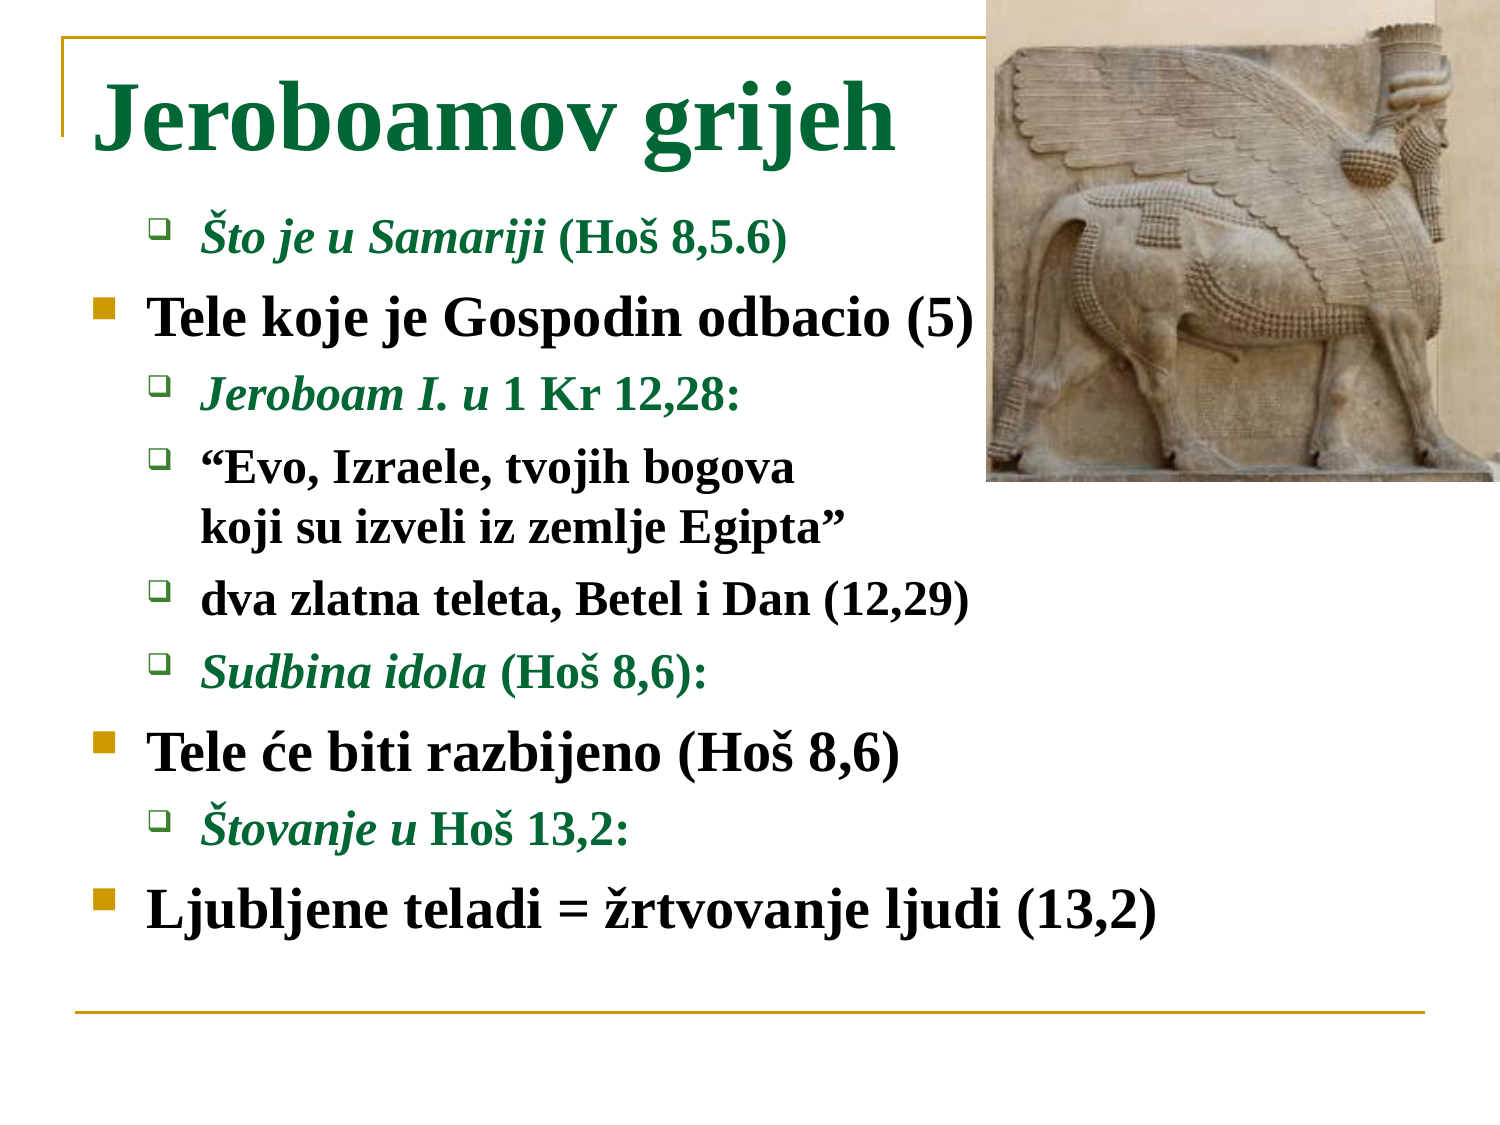

# Jeroboamov grijeh
Što je u Samariji (Hoš 8,5.6)
Tele koje je Gospodin odbacio (5)
Jeroboam I. u 1 Kr 12,28:
“Evo, Izraele, tvojih bogova
koji su izveli iz zemlje Egipta”
dva zlatna teleta, Betel i Dan (12,29)
Sudbina idola (Hoš 8,6):
Tele će biti razbijeno (Hoš 8,6)
Štovanje u Hoš 13,2:
Ljubljene teladi = žrtvovanje ljudi (13,2)